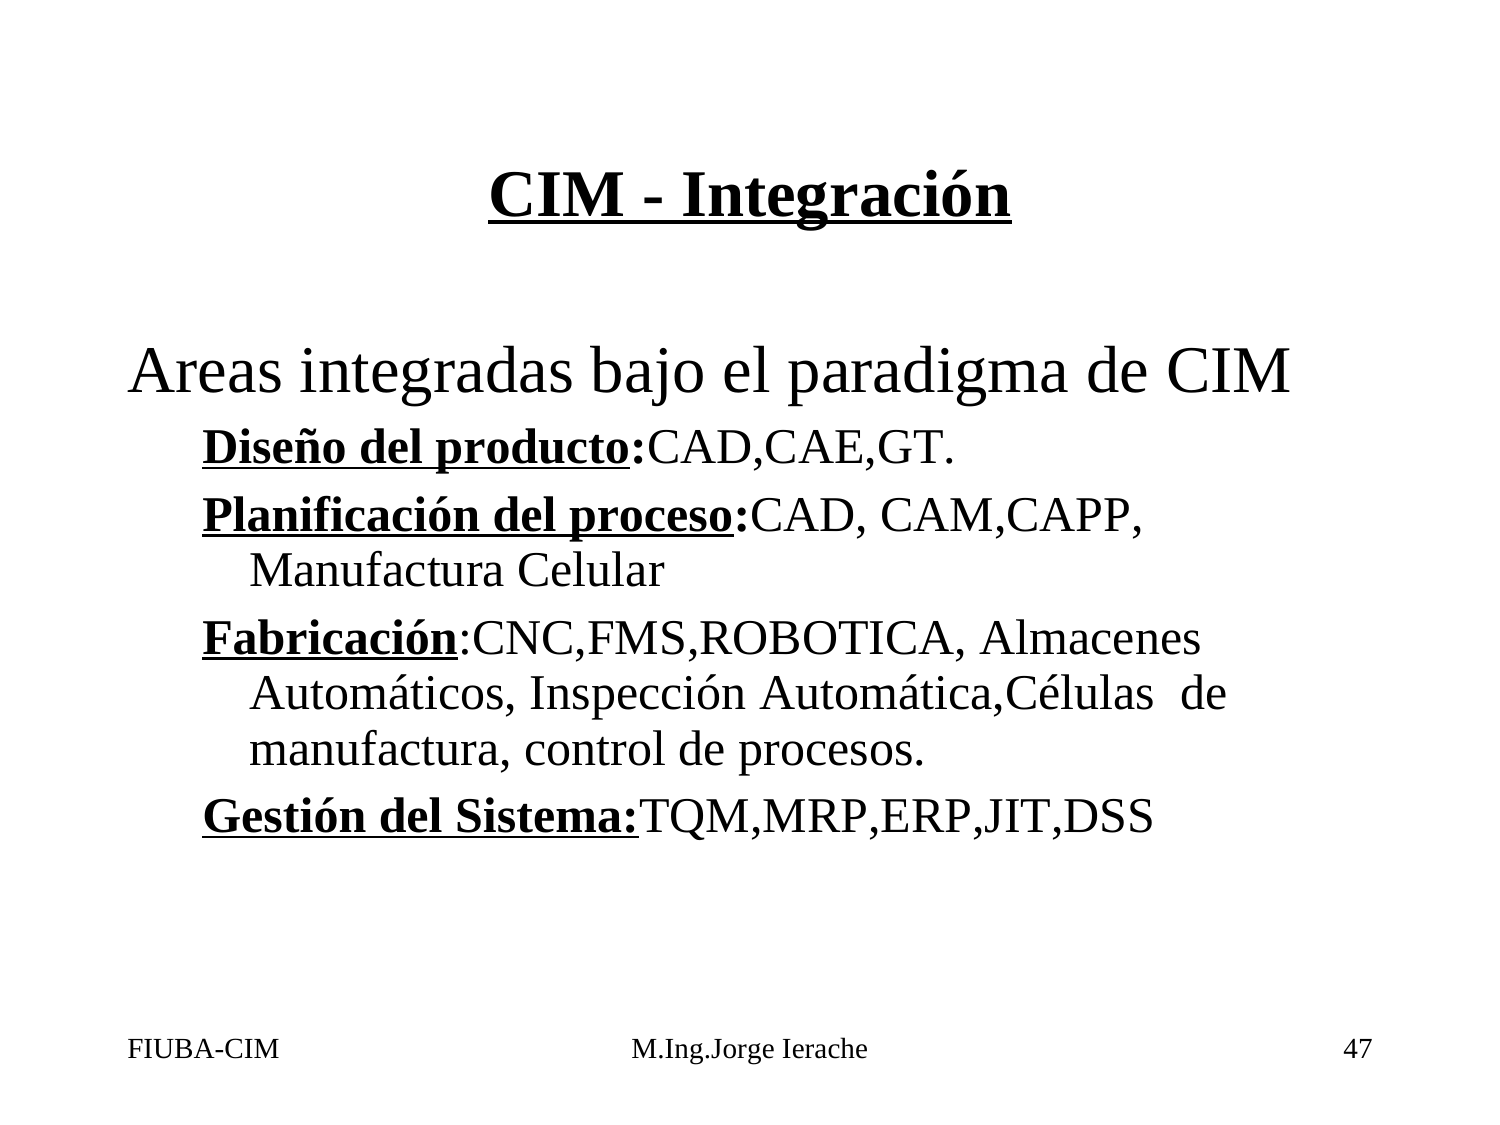

# CIM - Integración
Areas integradas bajo el paradigma de CIM
Diseño del producto:CAD,CAE,GT.
Planificación del proceso:CAD, CAM,CAPP, Manufactura Celular
Fabricación:CNC,FMS,ROBOTICA, Almacenes Automáticos, Inspección Automática,Células de manufactura, control de procesos.
Gestión del Sistema:TQM,MRP,ERP,JIT,DSS
FIUBA-CIM
M.Ing.Jorge Ierache
47